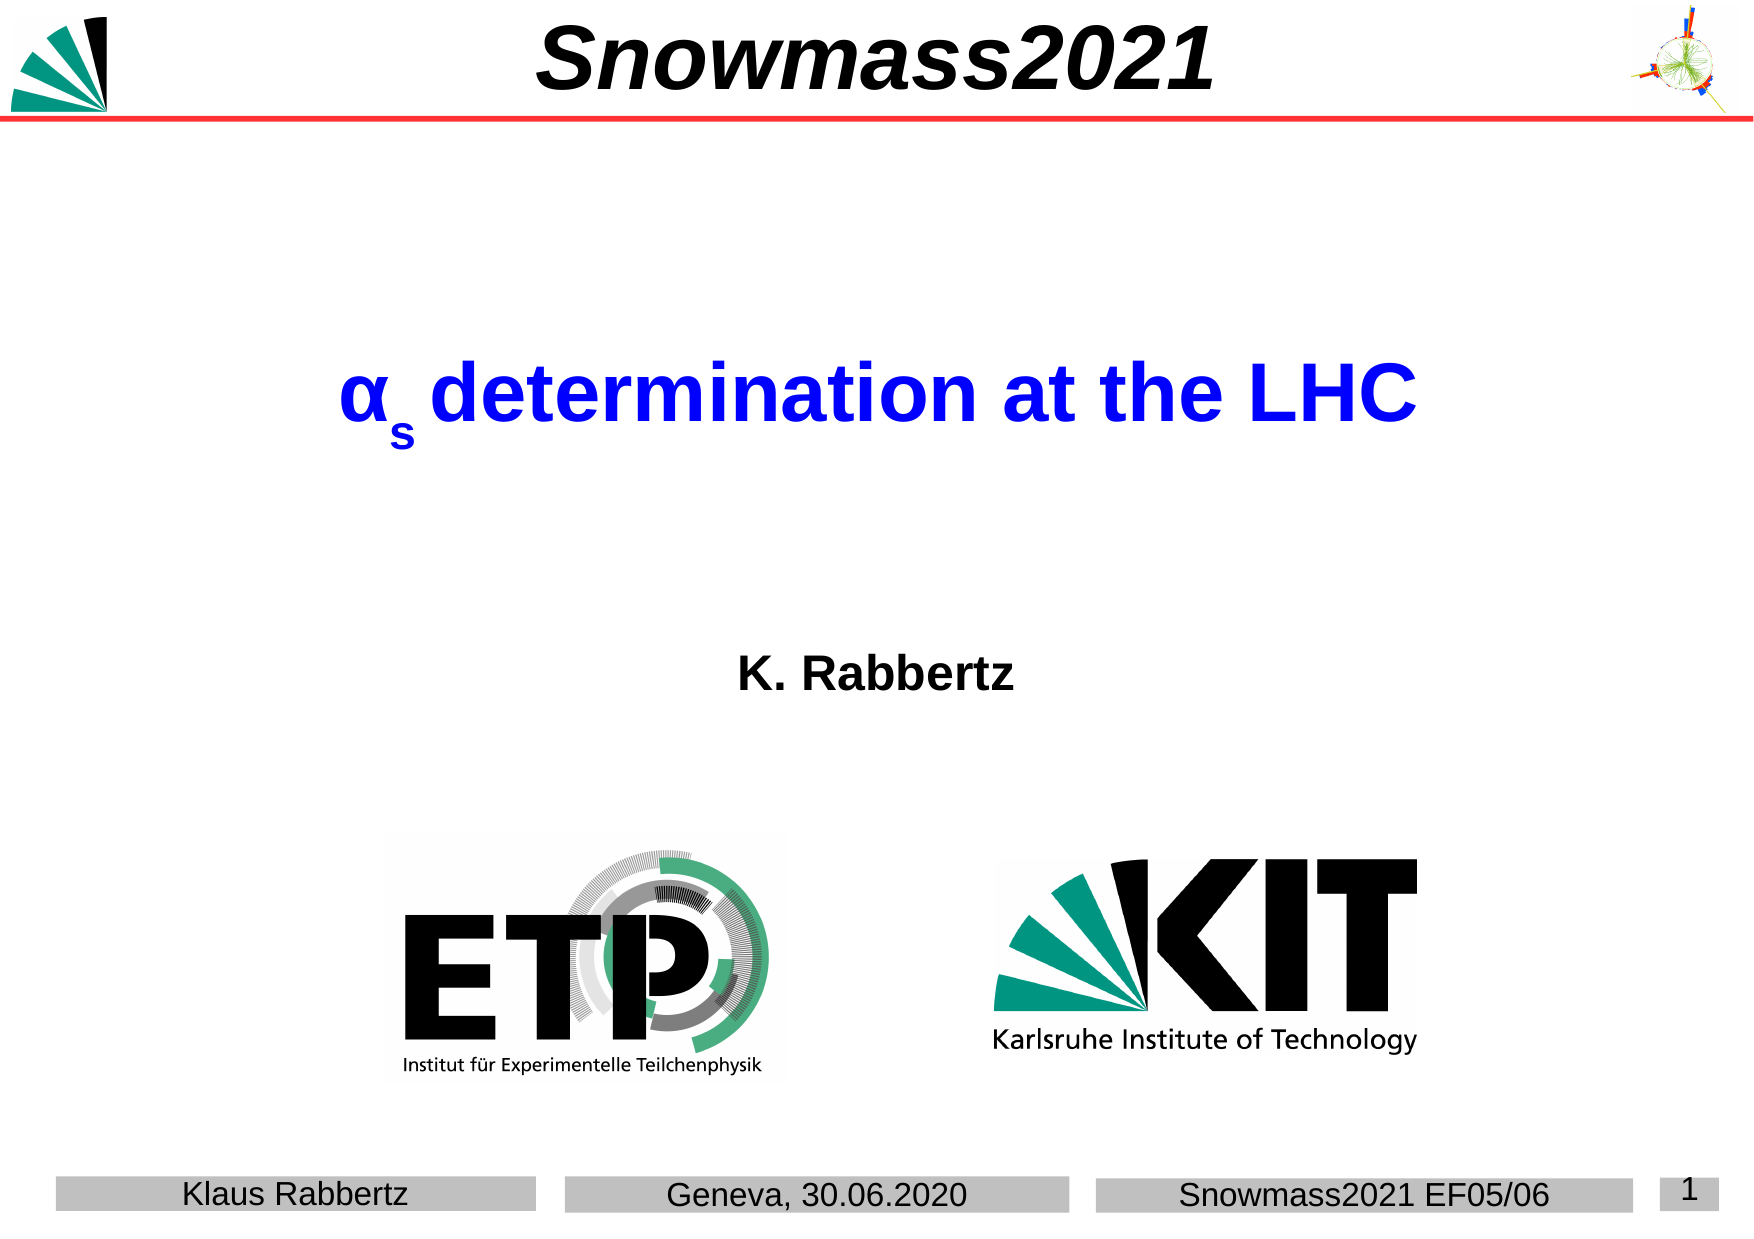

# Snowmass2021
 αs determination at the LHC
K. Rabbertz
Klaus Rabbertz, KIT